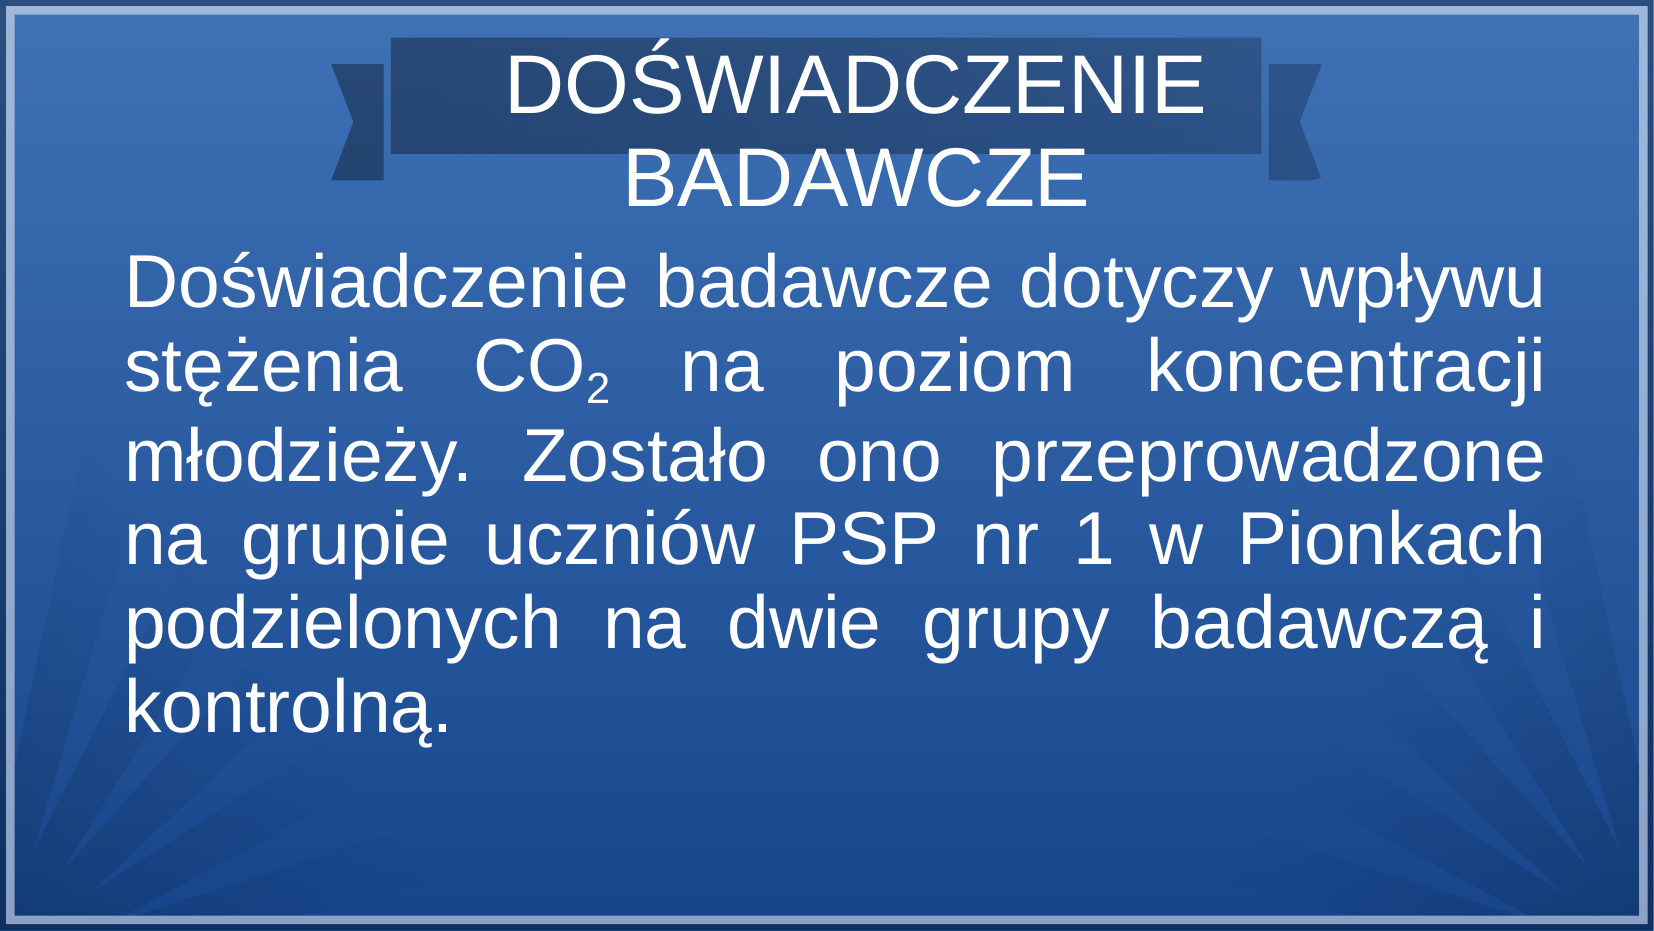

# DOŚWIADCZENIE BADAWCZE
Doświadczenie badawcze dotyczy wpływu stężenia CO2 na poziom koncentracji młodzieży. Zostało ono przeprowadzone na grupie uczniów PSP nr 1 w Pionkach podzielonych na dwie grupy badawczą i kontrolną.